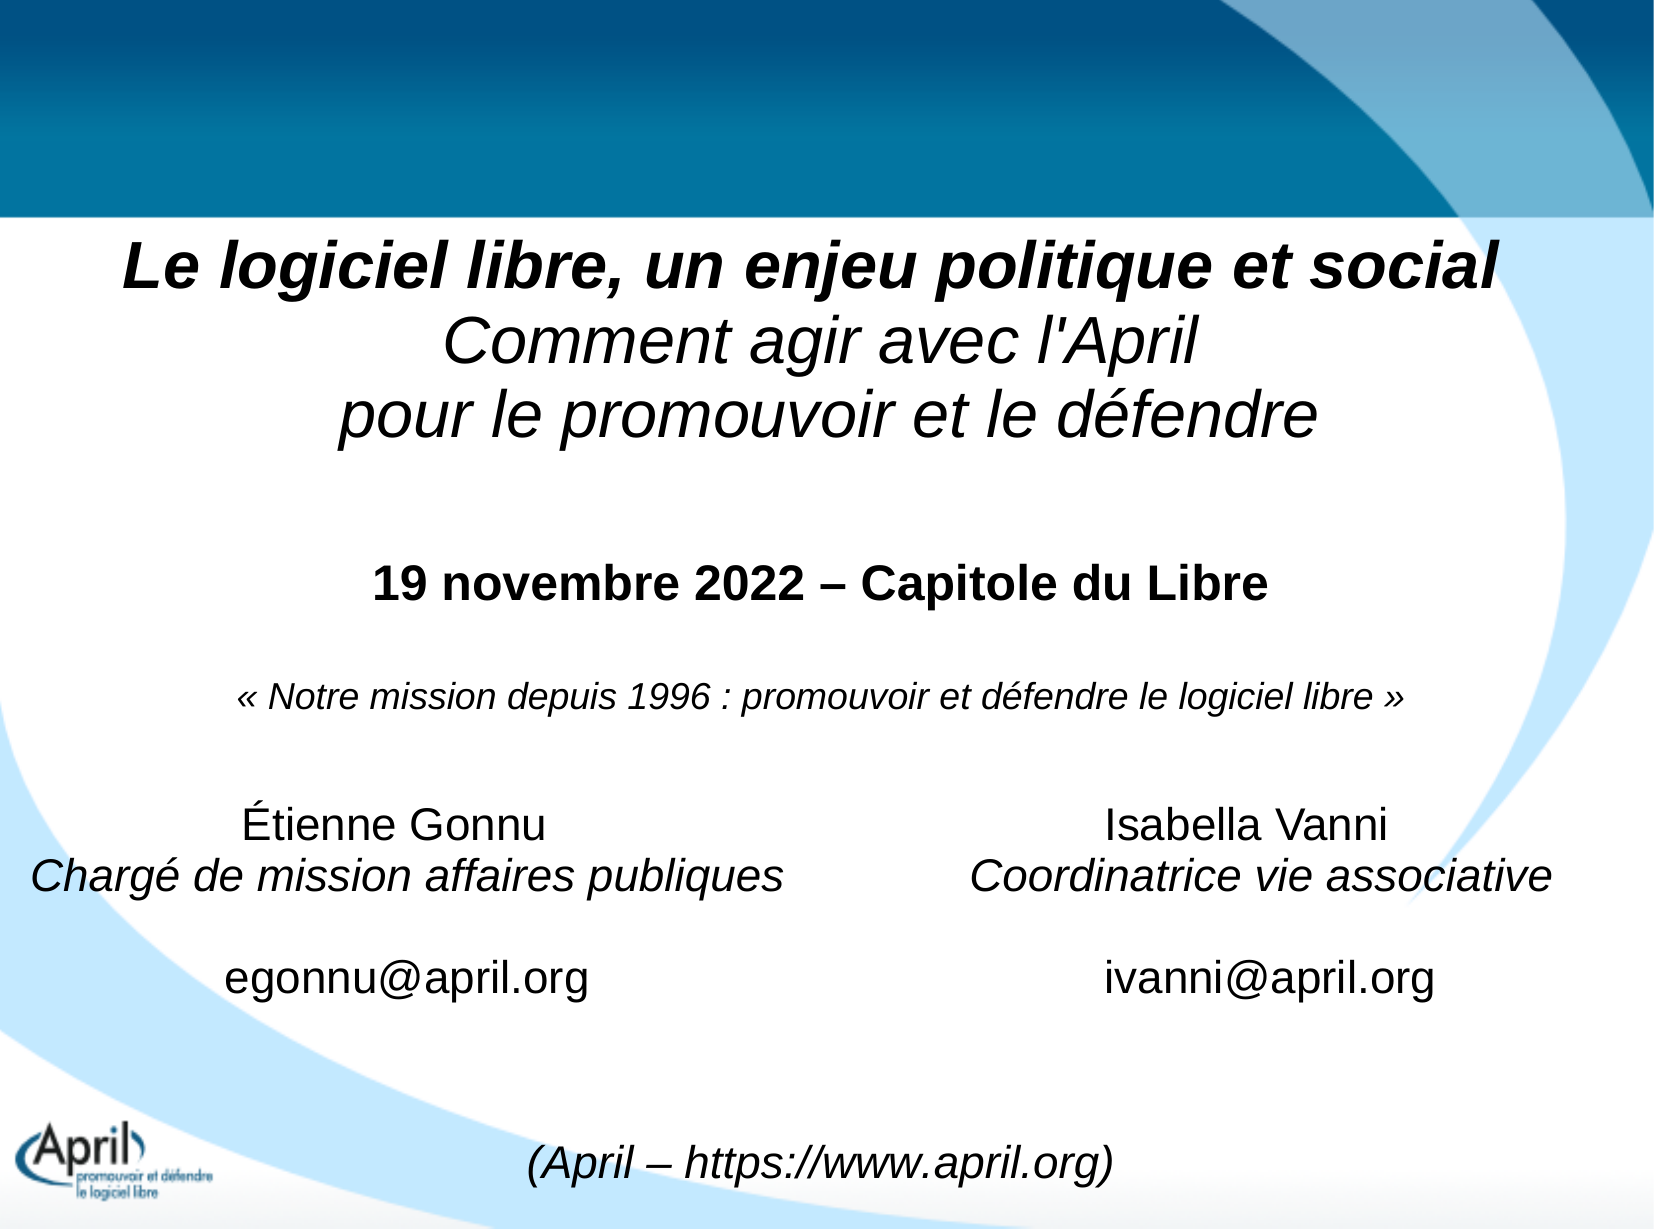

# Le logiciel libre, un enjeu politique et social Comment agir avec l'April pour le promouvoir et le défendre
19 novembre 2022 – Capitole du Libre
« Notre mission depuis 1996 : promouvoir et défendre le logiciel libre »
(April – https://www.april.org)
Étienne Gonnu
Chargé de mission affaires publiques
egonnu@april.org
			Isabella Vanni
	 Coordinatrice vie associative
			ivanni@april.org